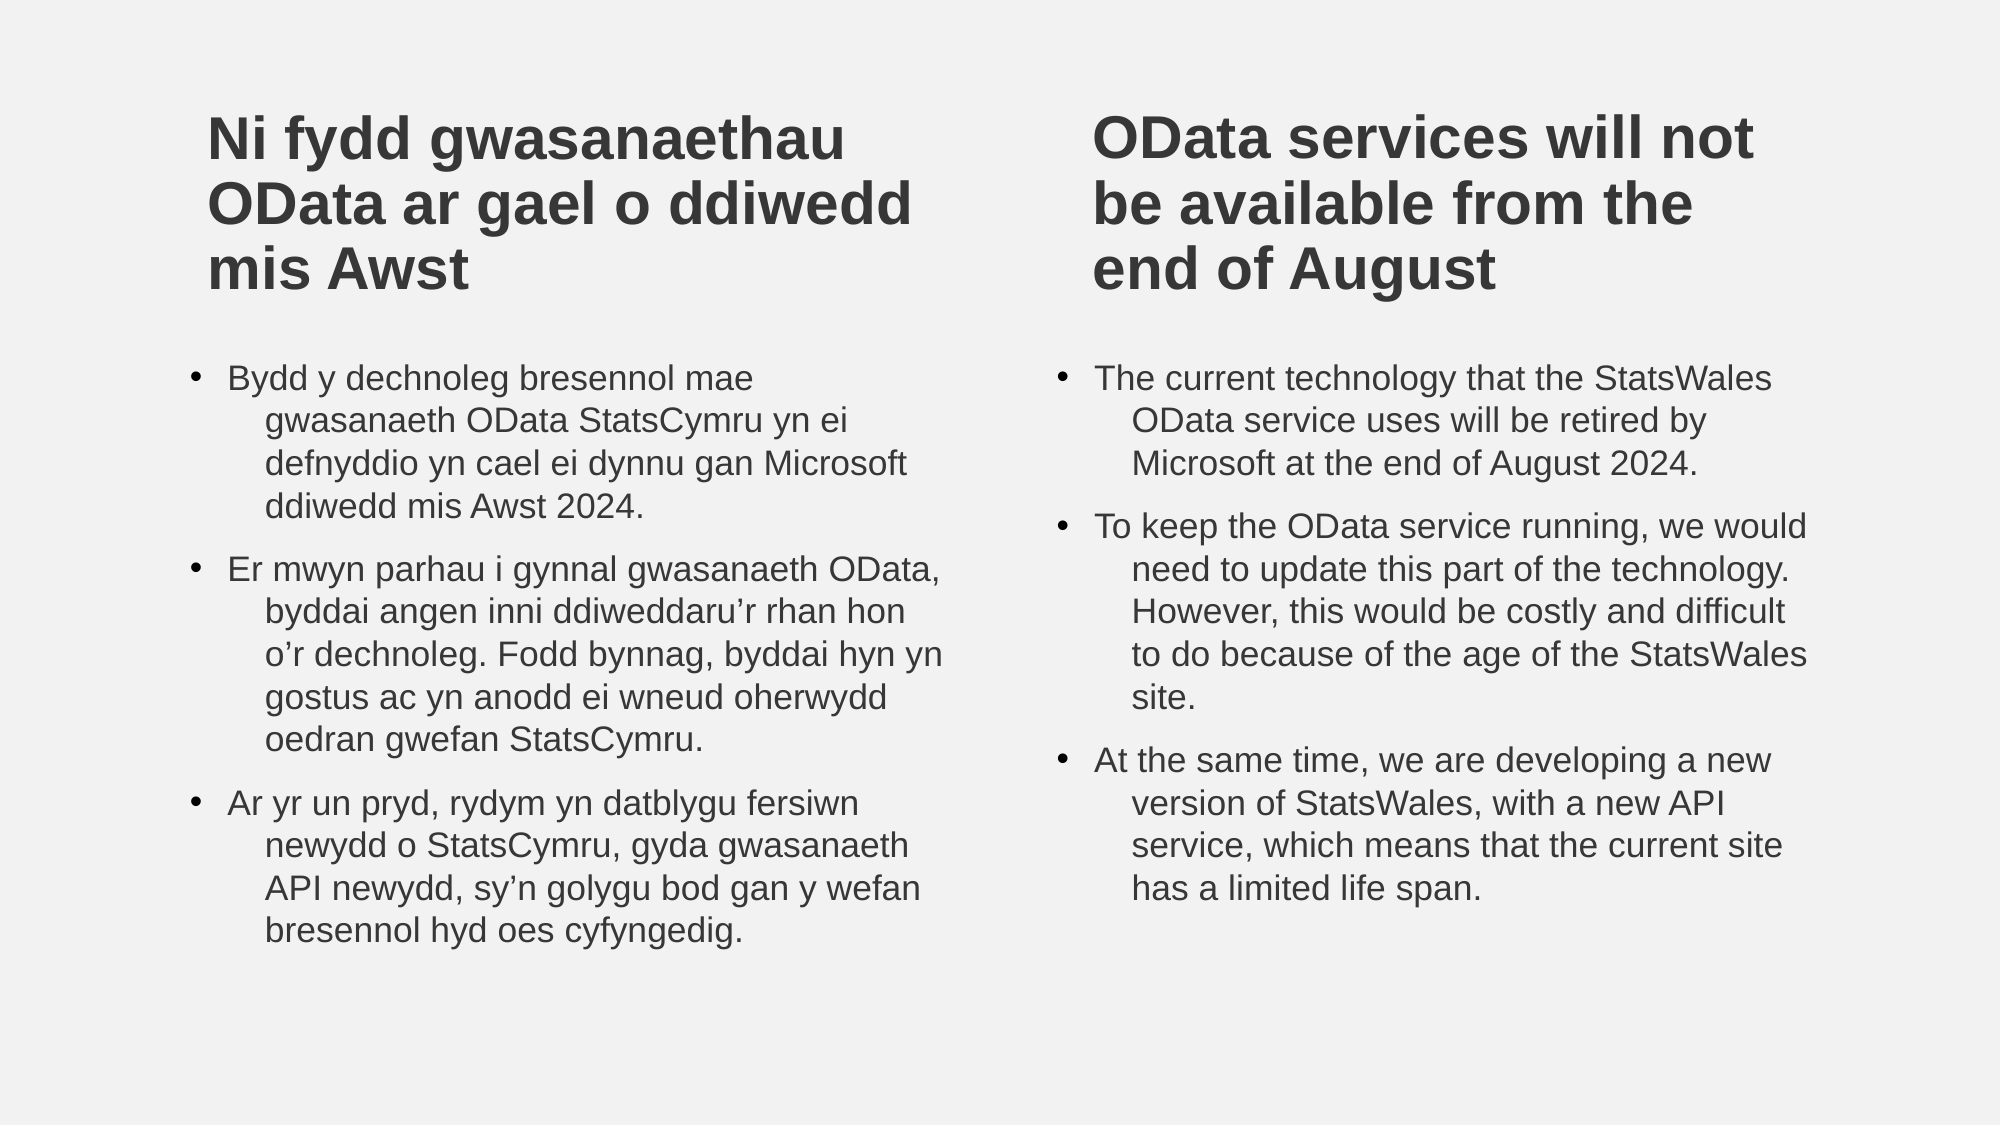

Ni fydd gwasanaethau OData ar gael o ddiwedd mis Awst
OData services will not be available from the end of August
Bydd y dechnoleg bresennol mae gwasanaeth OData StatsCymru yn ei defnyddio yn cael ei dynnu gan Microsoft ddiwedd mis Awst 2024.
Er mwyn parhau i gynnal gwasanaeth OData, byddai angen inni ddiweddaru’r rhan hon o’r dechnoleg. Fodd bynnag, byddai hyn yn gostus ac yn anodd ei wneud oherwydd oedran gwefan StatsCymru.
Ar yr un pryd, rydym yn datblygu fersiwn newydd o StatsCymru, gyda gwasanaeth API newydd, sy’n golygu bod gan y wefan bresennol hyd oes cyfyngedig.
# The current technology that the StatsWales OData service uses will be retired by Microsoft at the end of August 2024.
To keep the OData service running, we would need to update this part of the technology. However, this would be costly and difficult to do because of the age of the StatsWales site.
At the same time, we are developing a new version of StatsWales, with a new API service, which means that the current site has a limited life span.